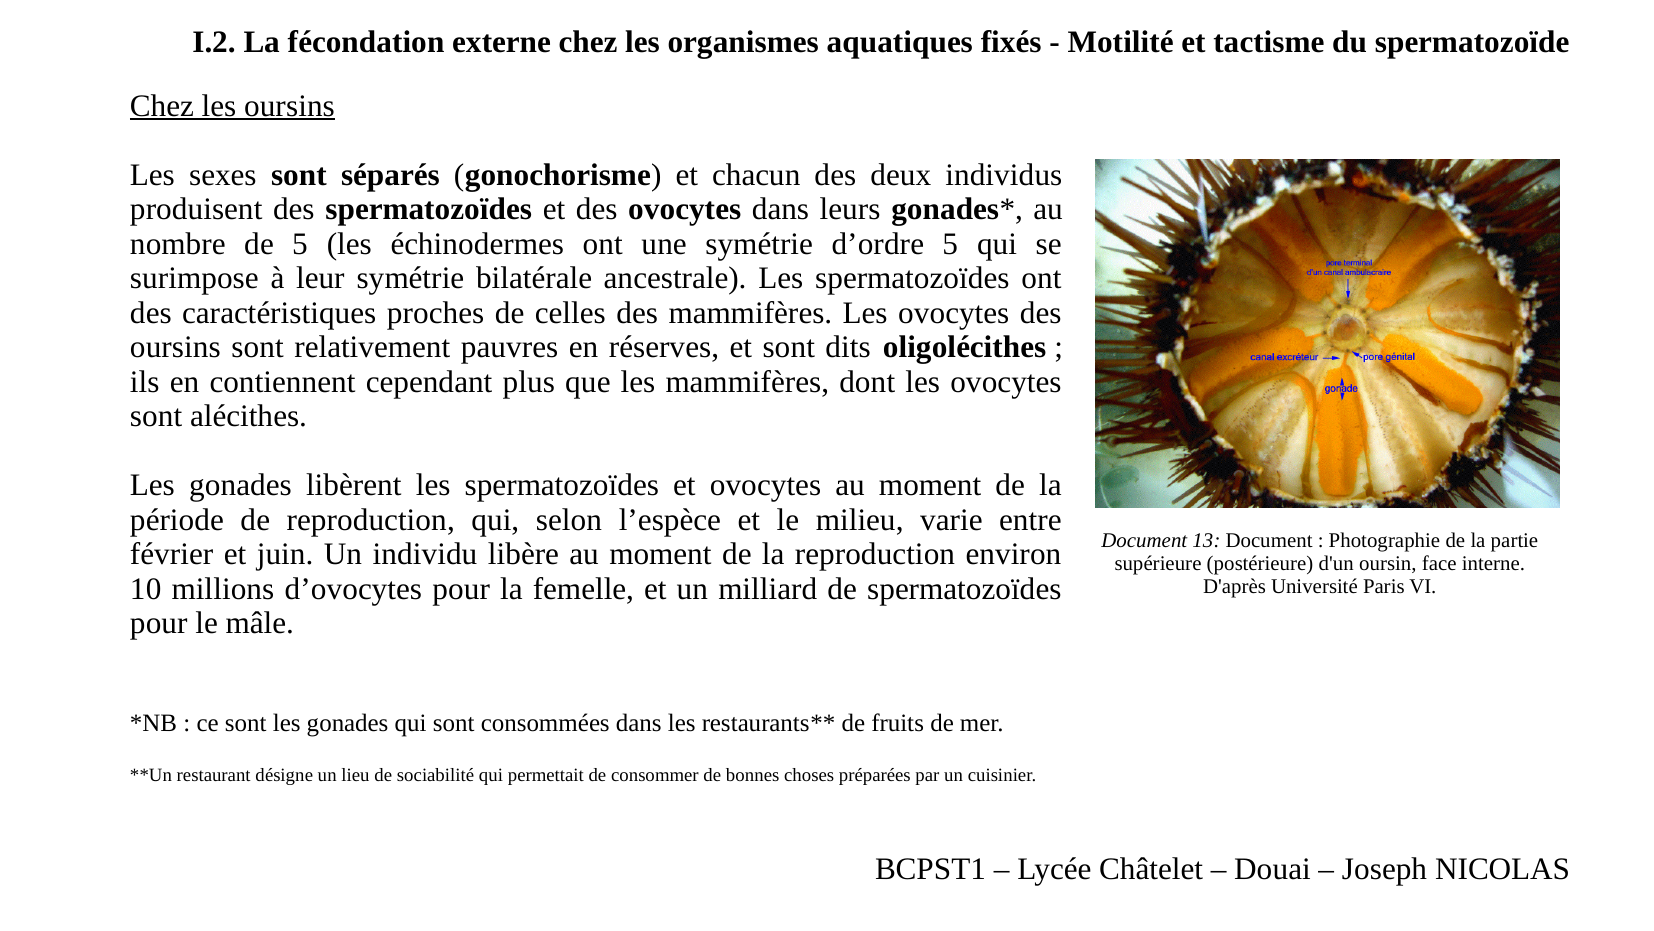

I.2. La fécondation externe chez les organismes aquatiques fixés - Motilité et tactisme du spermatozoïde
Chez les oursins
Les sexes sont séparés (gonochorisme) et chacun des deux individus produisent des spermatozoïdes et des ovocytes dans leurs gonades*, au nombre de 5 (les échinodermes ont une symétrie d’ordre 5 qui se surimpose à leur symétrie bilatérale ancestrale). Les spermatozoïdes ont des caractéristiques proches de celles des mammifères. Les ovocytes des oursins sont relativement pauvres en réserves, et sont dits oligolécithes ; ils en contiennent cependant plus que les mammifères, dont les ovocytes sont alécithes.
Les gonades libèrent les spermatozoïdes et ovocytes au moment de la période de reproduction, qui, selon l’espèce et le milieu, varie entre février et juin. Un individu libère au moment de la reproduction environ 10 millions d’ovocytes pour la femelle, et un milliard de spermatozoïdes pour le mâle.
*NB : ce sont les gonades qui sont consommées dans les restaurants** de fruits de mer.
**Un restaurant désigne un lieu de sociabilité qui permettait de consommer de bonnes choses préparées par un cuisinier.
Document 13: Document : Photographie de la partie supérieure (postérieure) d'un oursin, face interne. D'après Université Paris VI.
BCPST1 – Lycée Châtelet – Douai – Joseph NICOLAS